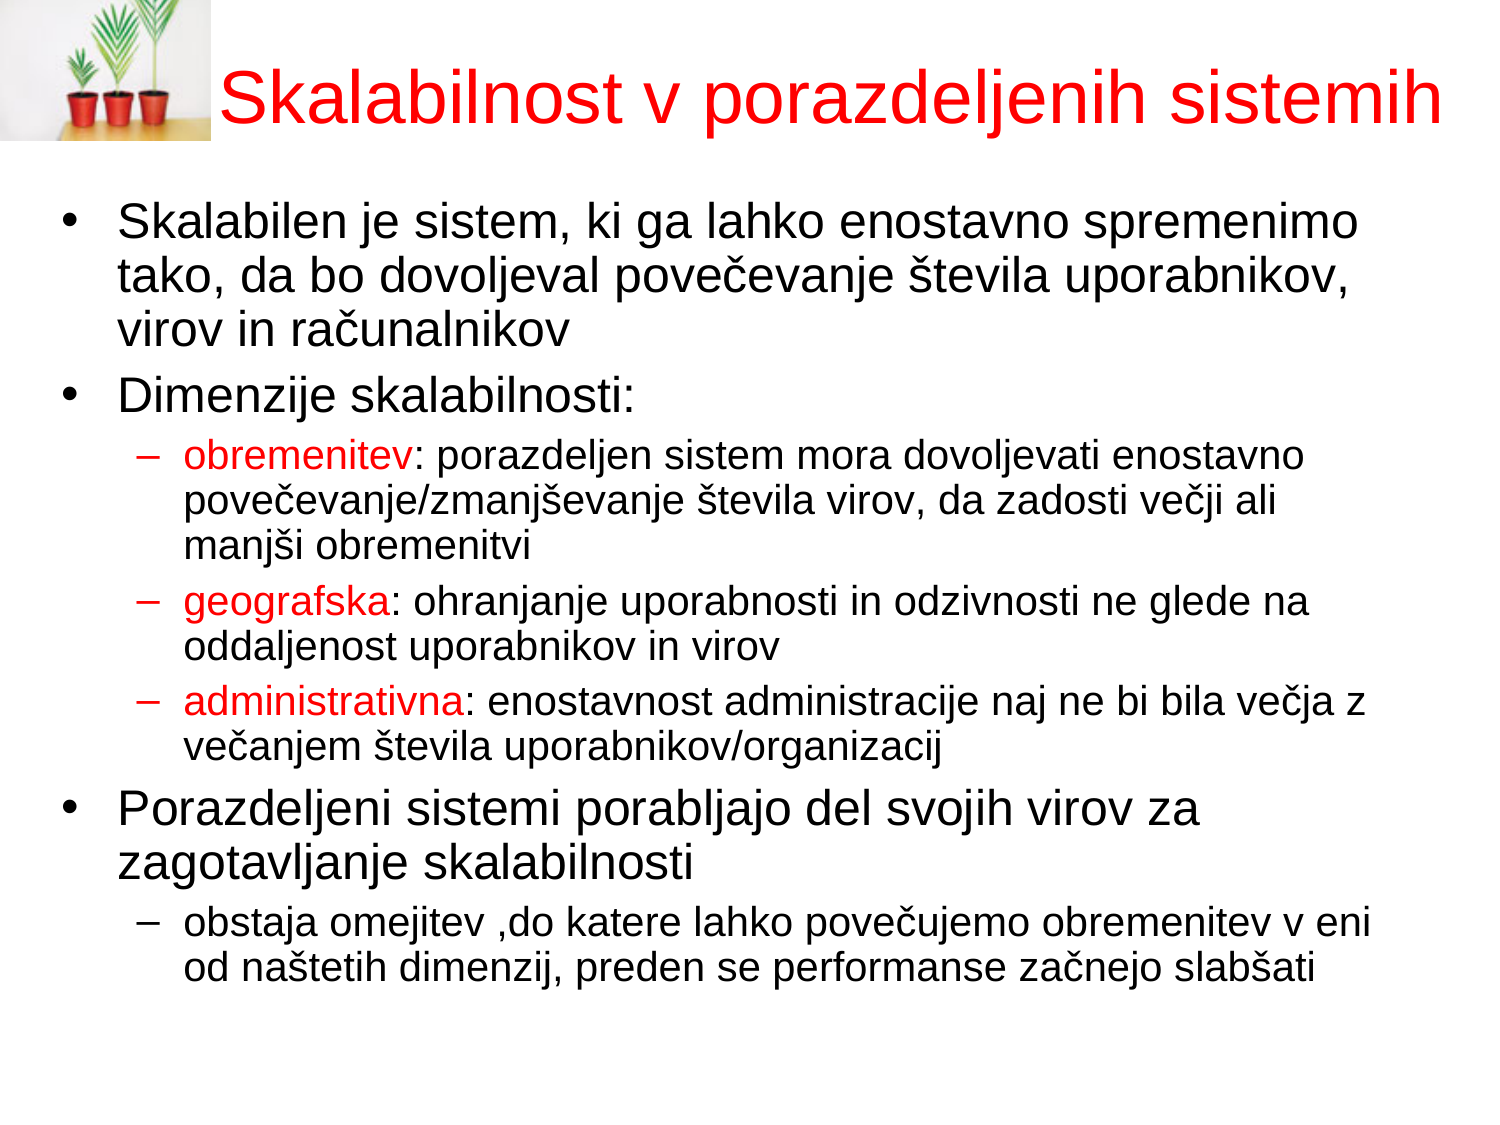

# Skalabilnost v porazdeljenih sistemih
Skalabilen je sistem, ki ga lahko enostavno spremenimo tako, da bo dovoljeval povečevanje števila uporabnikov, virov in računalnikov
Dimenzije skalabilnosti:
obremenitev: porazdeljen sistem mora dovoljevati enostavno povečevanje/zmanjševanje števila virov, da zadosti večji ali manjši obremenitvi
geografska: ohranjanje uporabnosti in odzivnosti ne glede na oddaljenost uporabnikov in virov
administrativna: enostavnost administracije naj ne bi bila večja z večanjem števila uporabnikov/organizacij
Porazdeljeni sistemi porabljajo del svojih virov za zagotavljanje skalabilnosti
obstaja omejitev ,do katere lahko povečujemo obremenitev v eni od naštetih dimenzij, preden se performanse začnejo slabšati